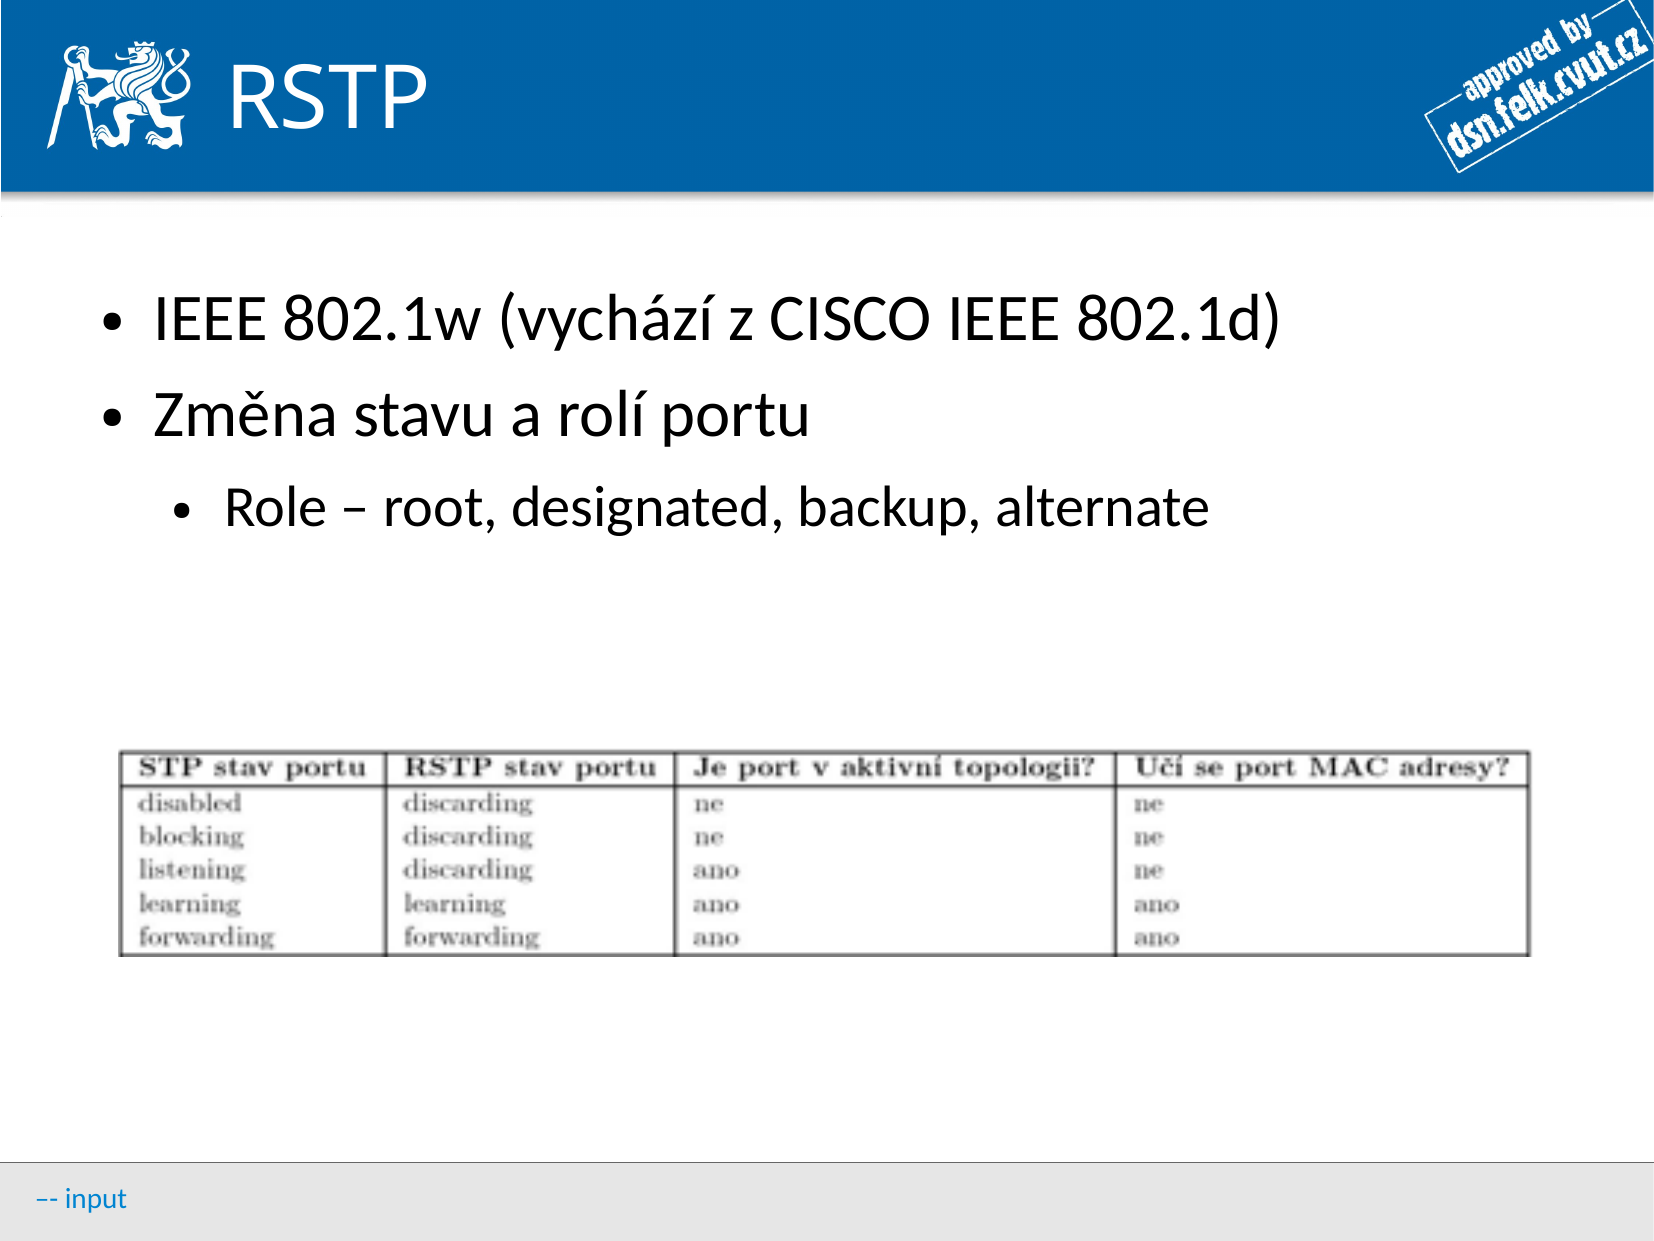

# RSTP
IEEE 802.1w (vychází z CISCO IEEE 802.1d)
Změna stavu a rolí portu
Role – root, designated, backup, alternate